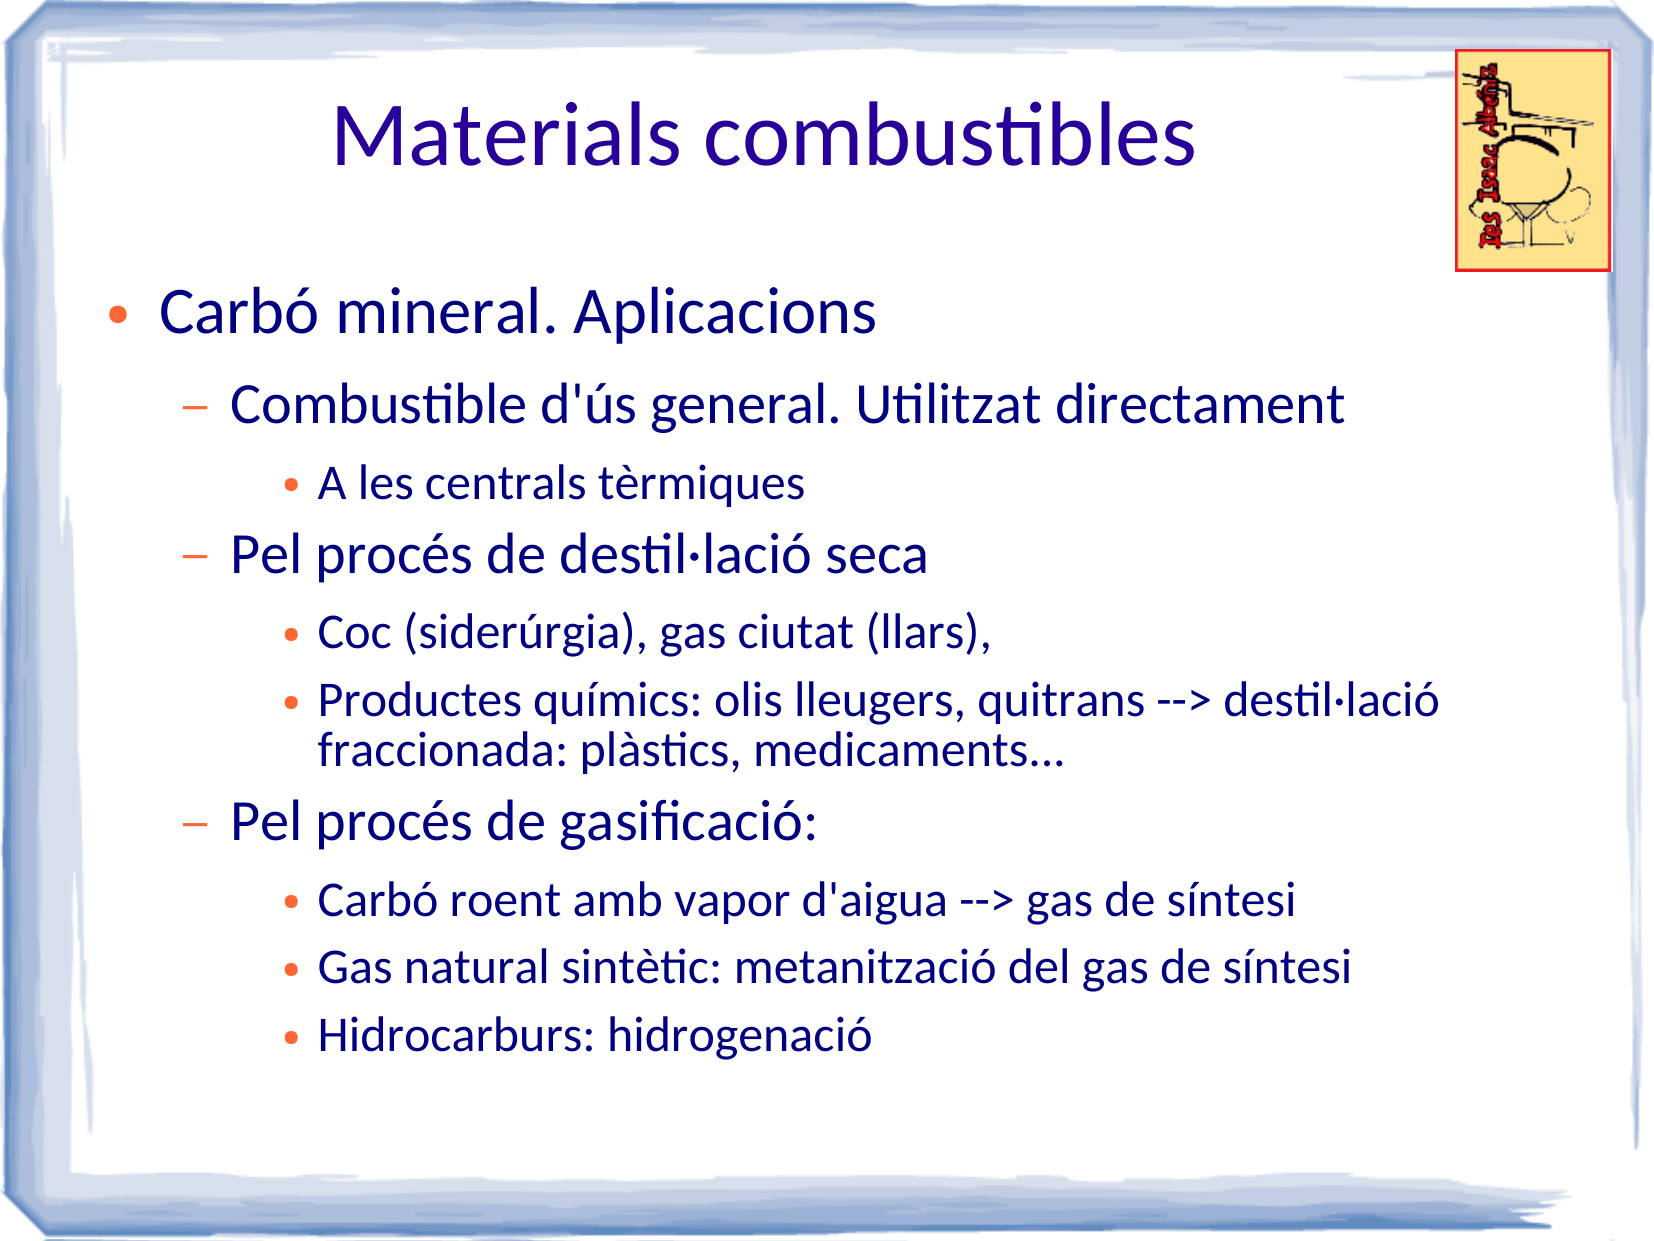

# Materials combustibles
Carbó mineral. Aplicacions
Combustible d'ús general. Utilitzat directament
A les centrals tèrmiques
Pel procés de destil·lació seca
Coc (siderúrgia), gas ciutat (llars),
Productes químics: olis lleugers, quitrans --> destil·lació fraccionada: plàstics, medicaments...
Pel procés de gasificació:
Carbó roent amb vapor d'aigua --> gas de síntesi
Gas natural sintètic: metanització del gas de síntesi
Hidrocarburs: hidrogenació